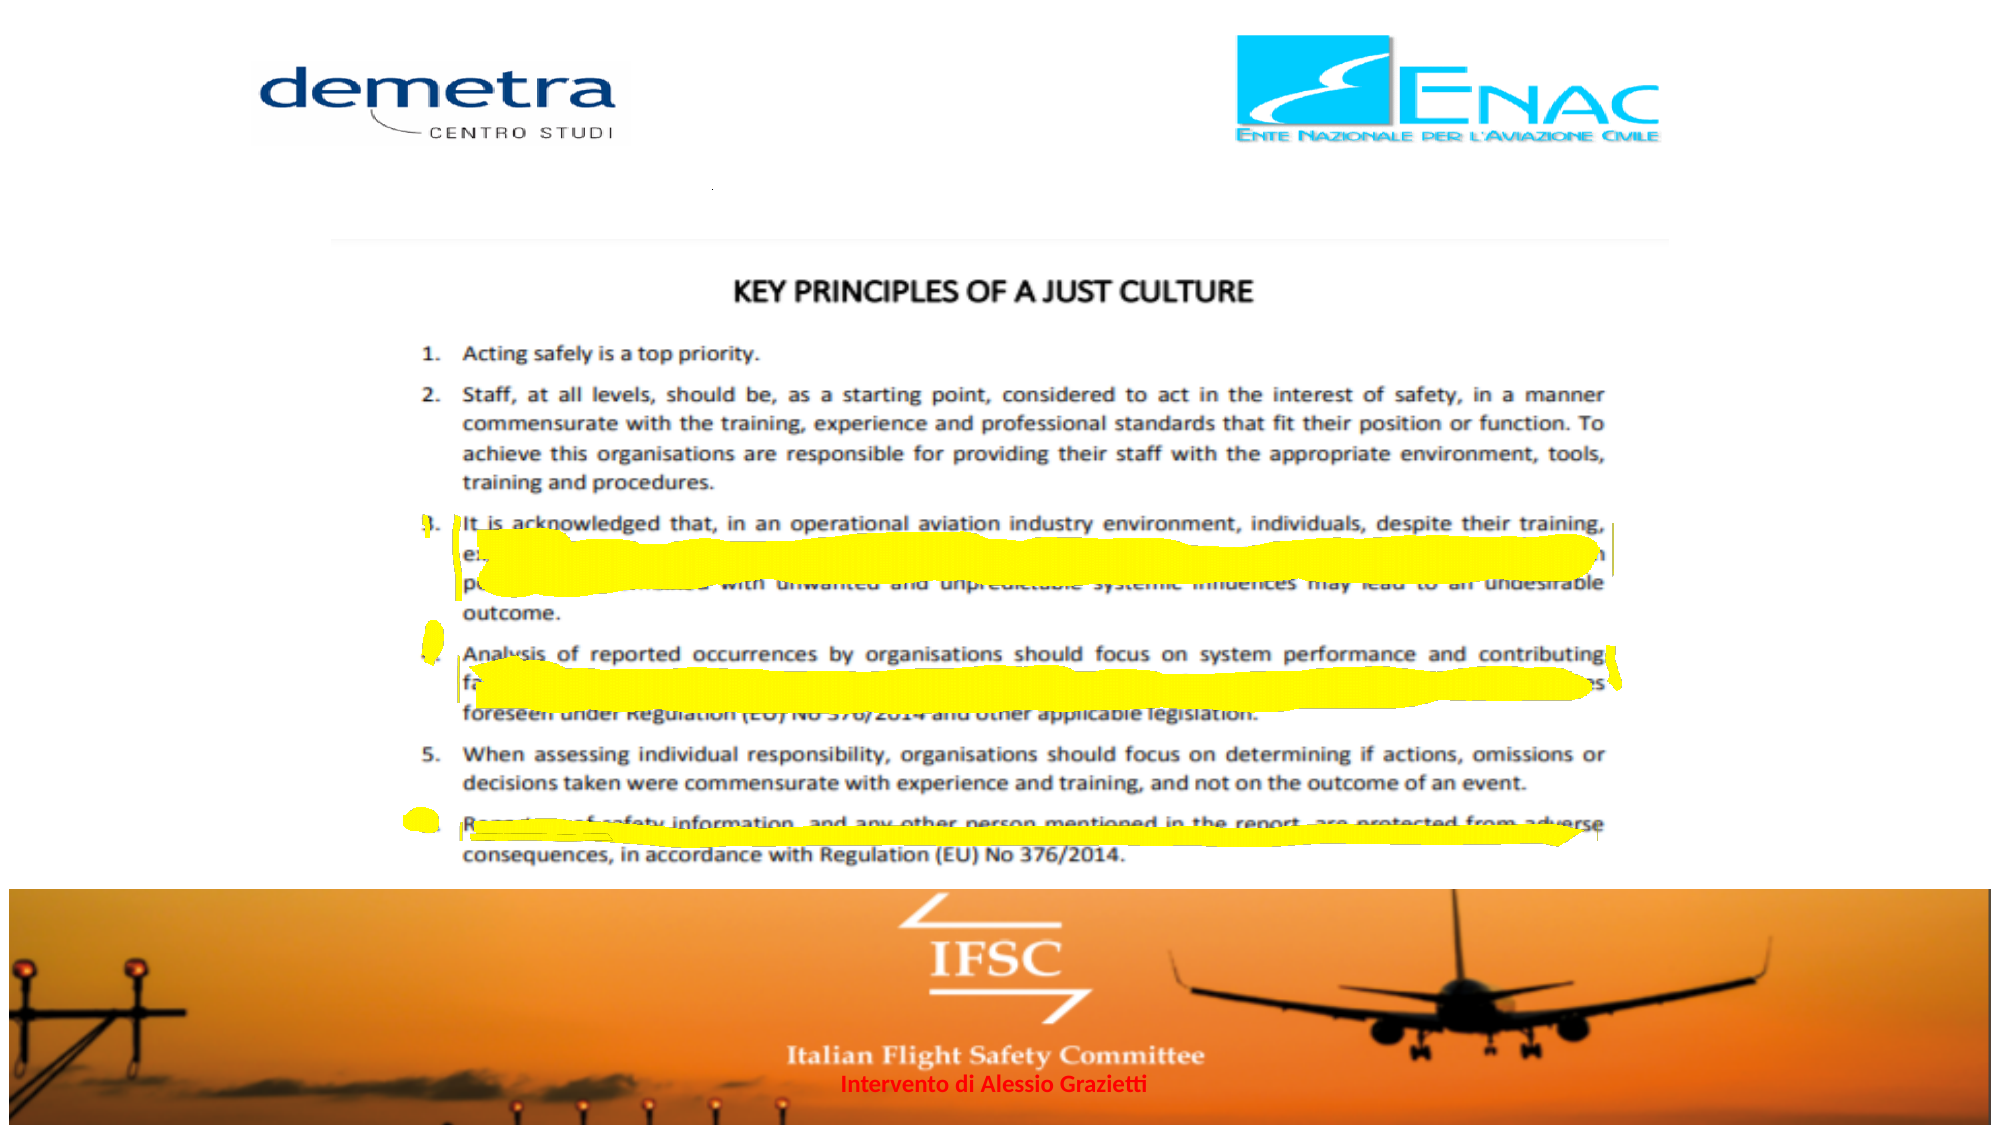

# XIV Corso di formazione giuridico-amministrativa
Intervento di Alessio Grazietti